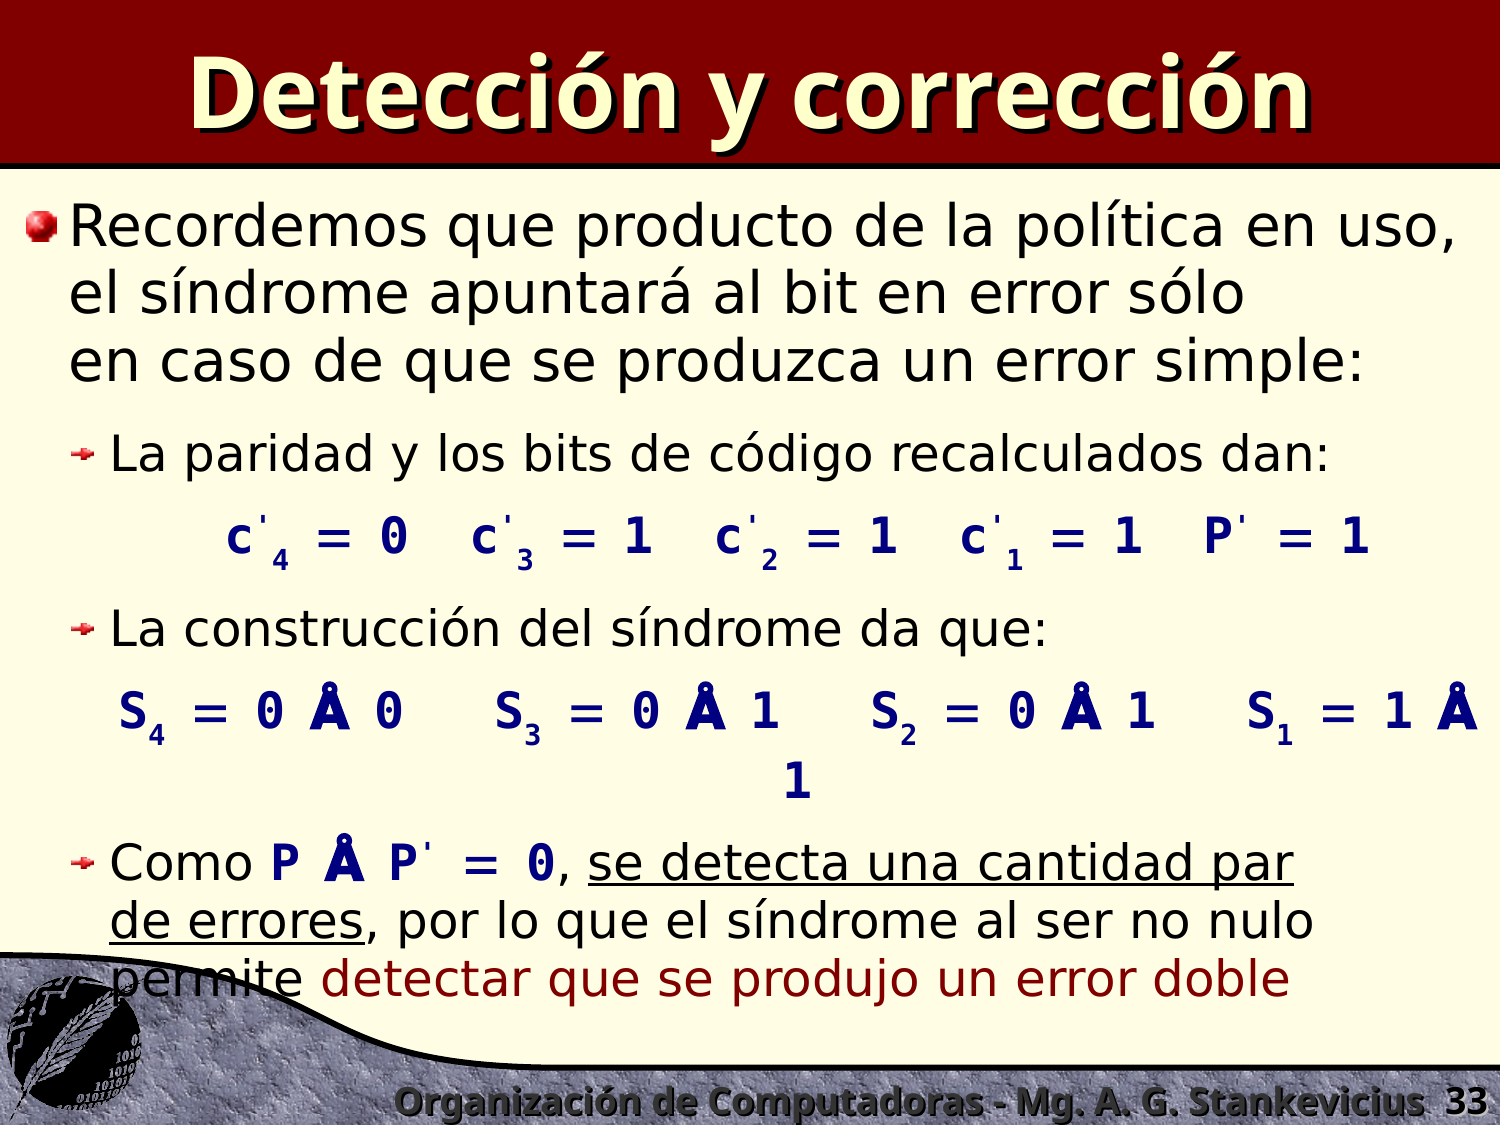

# Detección y corrección
Recordemos que producto de la política en uso, el síndrome apuntará al bit en error sólo
en caso de que se produzca un error simple:
La paridad y los bits de código recalculados dan:
c'4 = 0 c'3 = 1 c'2 = 1 c'1 = 1 P' = 1
La construcción del síndrome da que:
S4 = 0 Å 0 S3 = 0 Å 1 S2 = 0 Å 1 S1 = 1 Å 1
Como P Å P' = 0, se detecta una cantidad par
de errores, por lo que el síndrome al ser no nulo permite detectar que se produjo un error doble
33